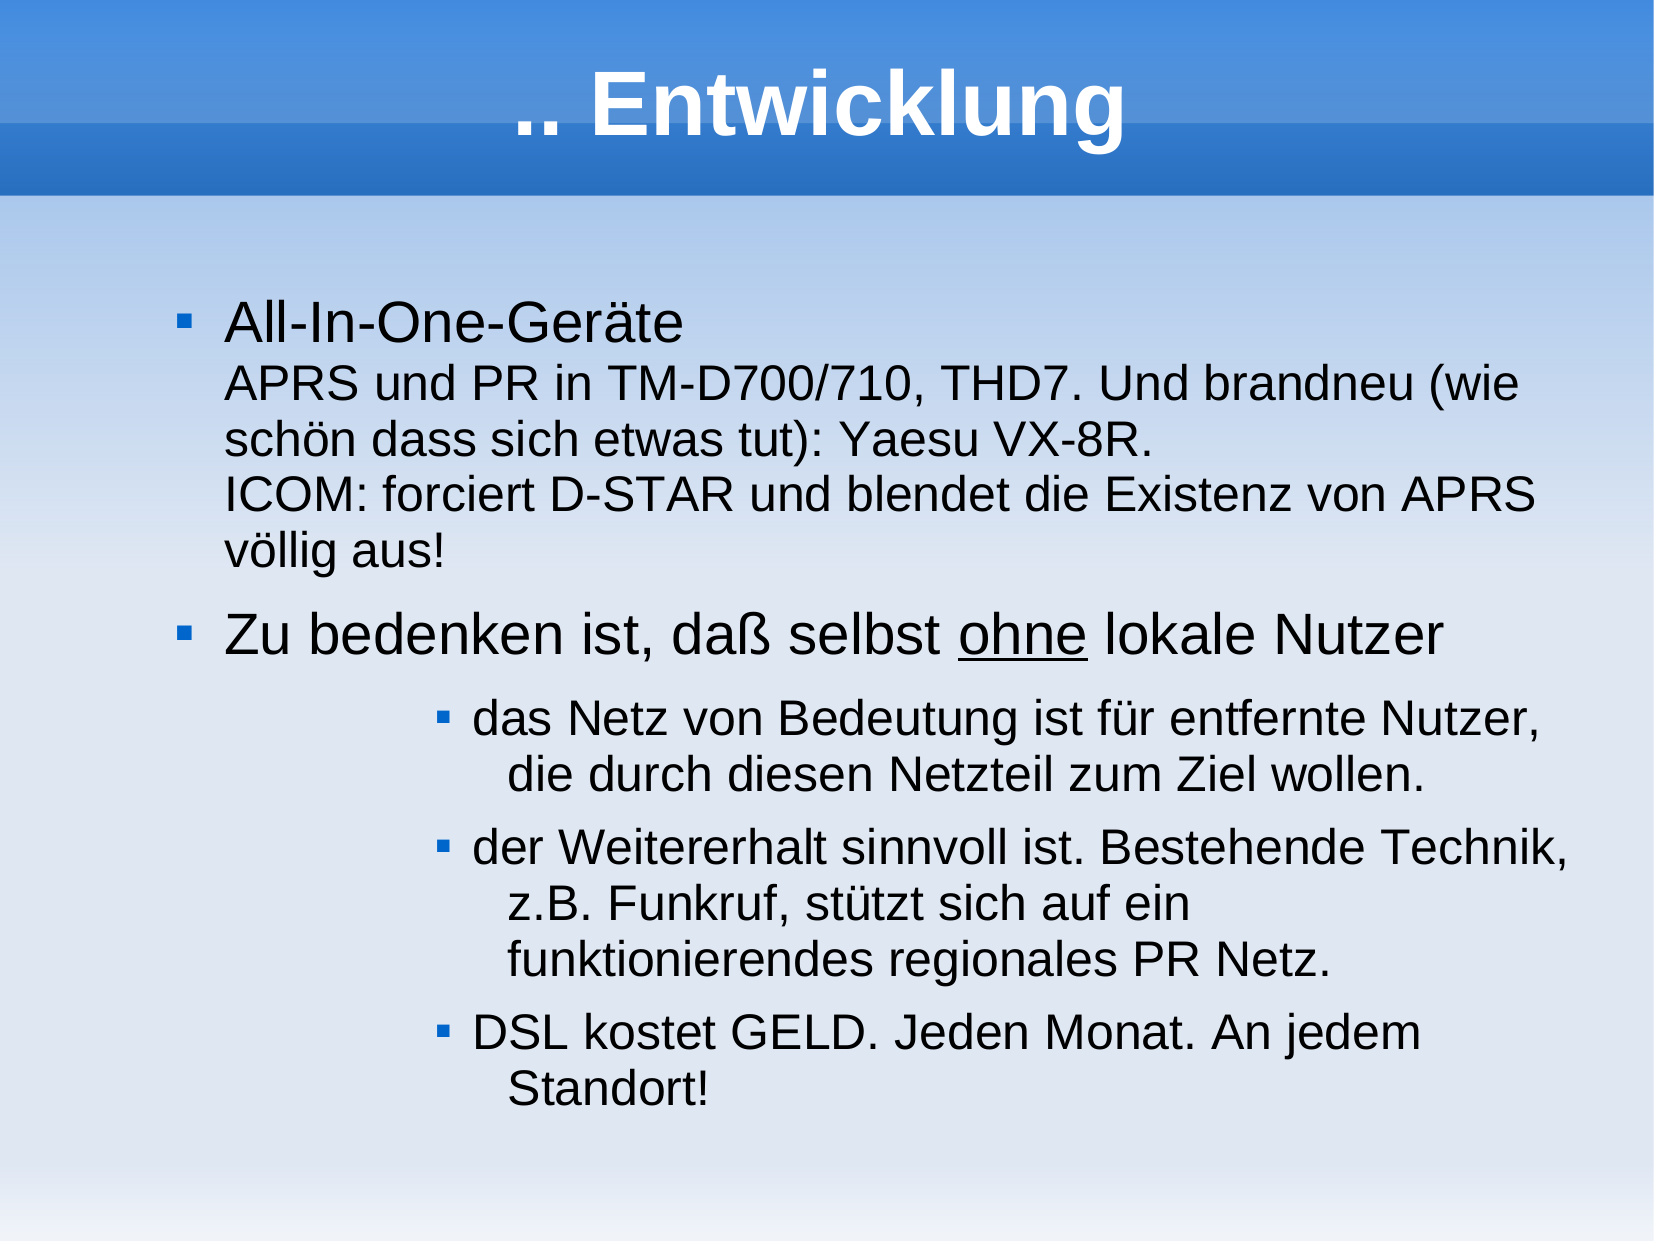

# .. Entwicklung
All-In-One-Geräte
APRS und PR in TM-D700/710, THD7. Und brandneu (wie schön dass sich etwas tut): Yaesu VX-8R.
ICOM: forciert D-STAR und blendet die Existenz von APRS völlig aus!
Zu bedenken ist, daß selbst ohne lokale Nutzer
das Netz von Bedeutung ist für entfernte Nutzer, die durch diesen Netzteil zum Ziel wollen.
der Weitererhalt sinnvoll ist. Bestehende Technik, z.B. Funkruf, stützt sich auf ein funktionierendes regionales PR Netz.
DSL kostet GELD. Jeden Monat. An jedem Standort!